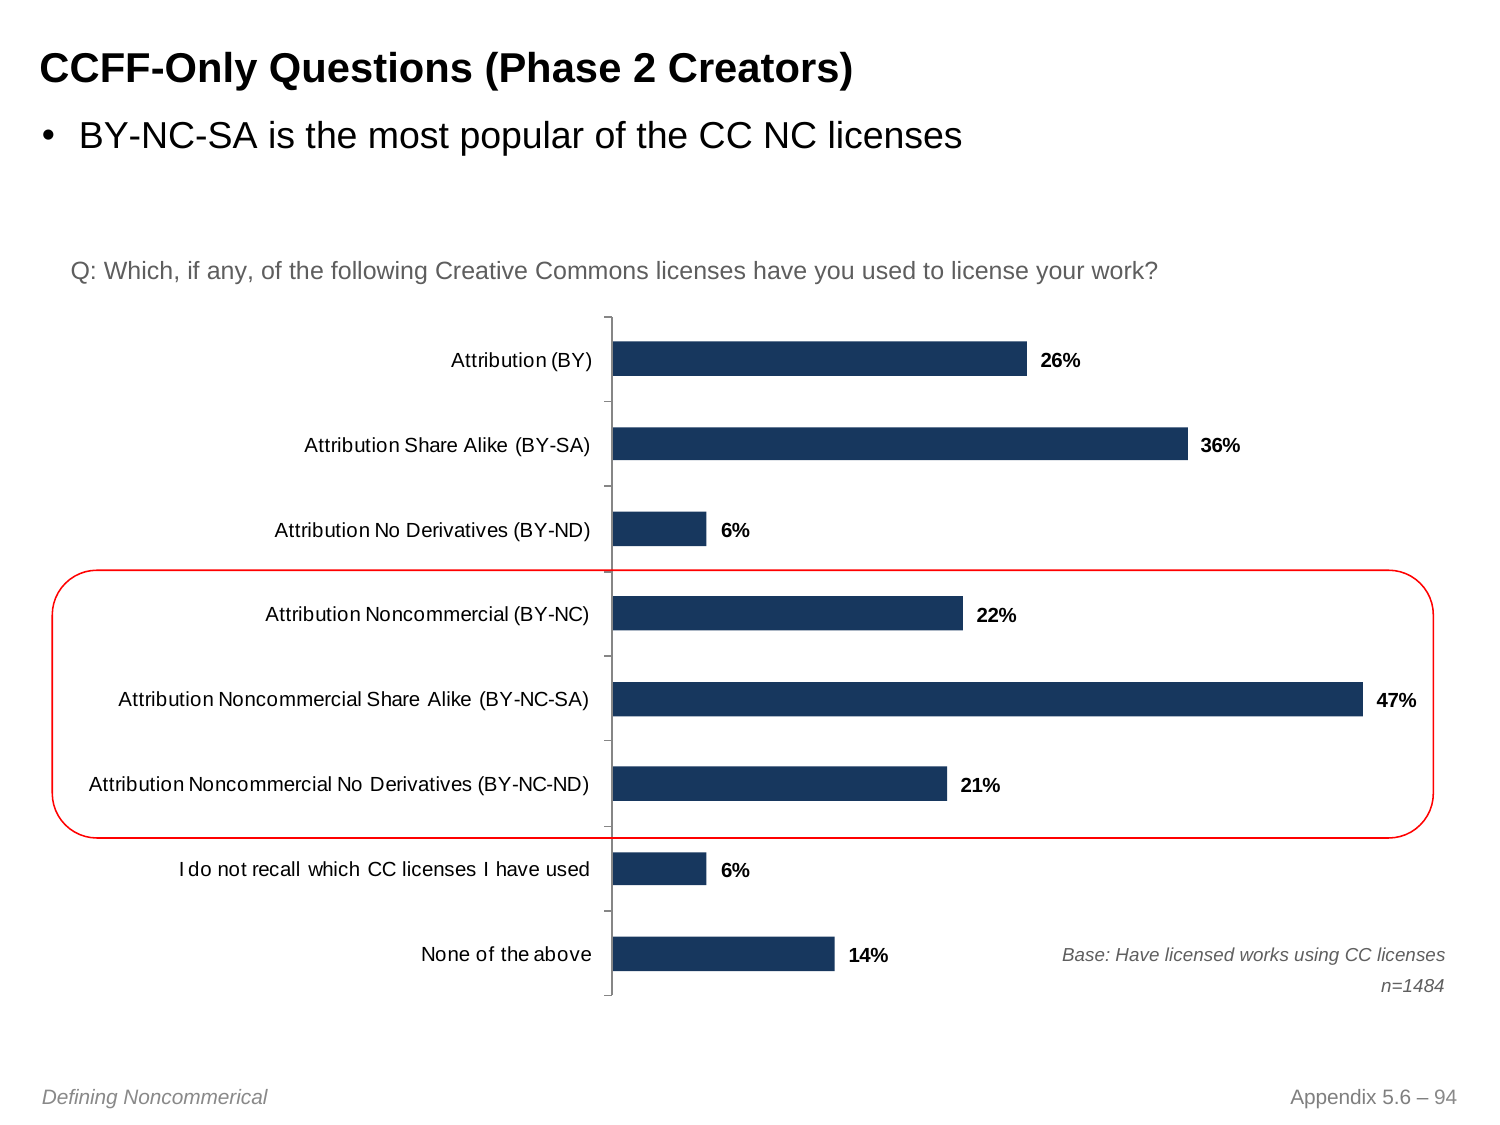

CCFF-Only Questions (Phase 2 Creators)
BY-NC-SA is the most popular of the CC NC licenses
Q: Which, if any, of the following Creative Commons licenses have you used to license your work?
Base: Have licensed works using CC licenses
n=1484
Defining Noncommerical
Appendix 5.6 –